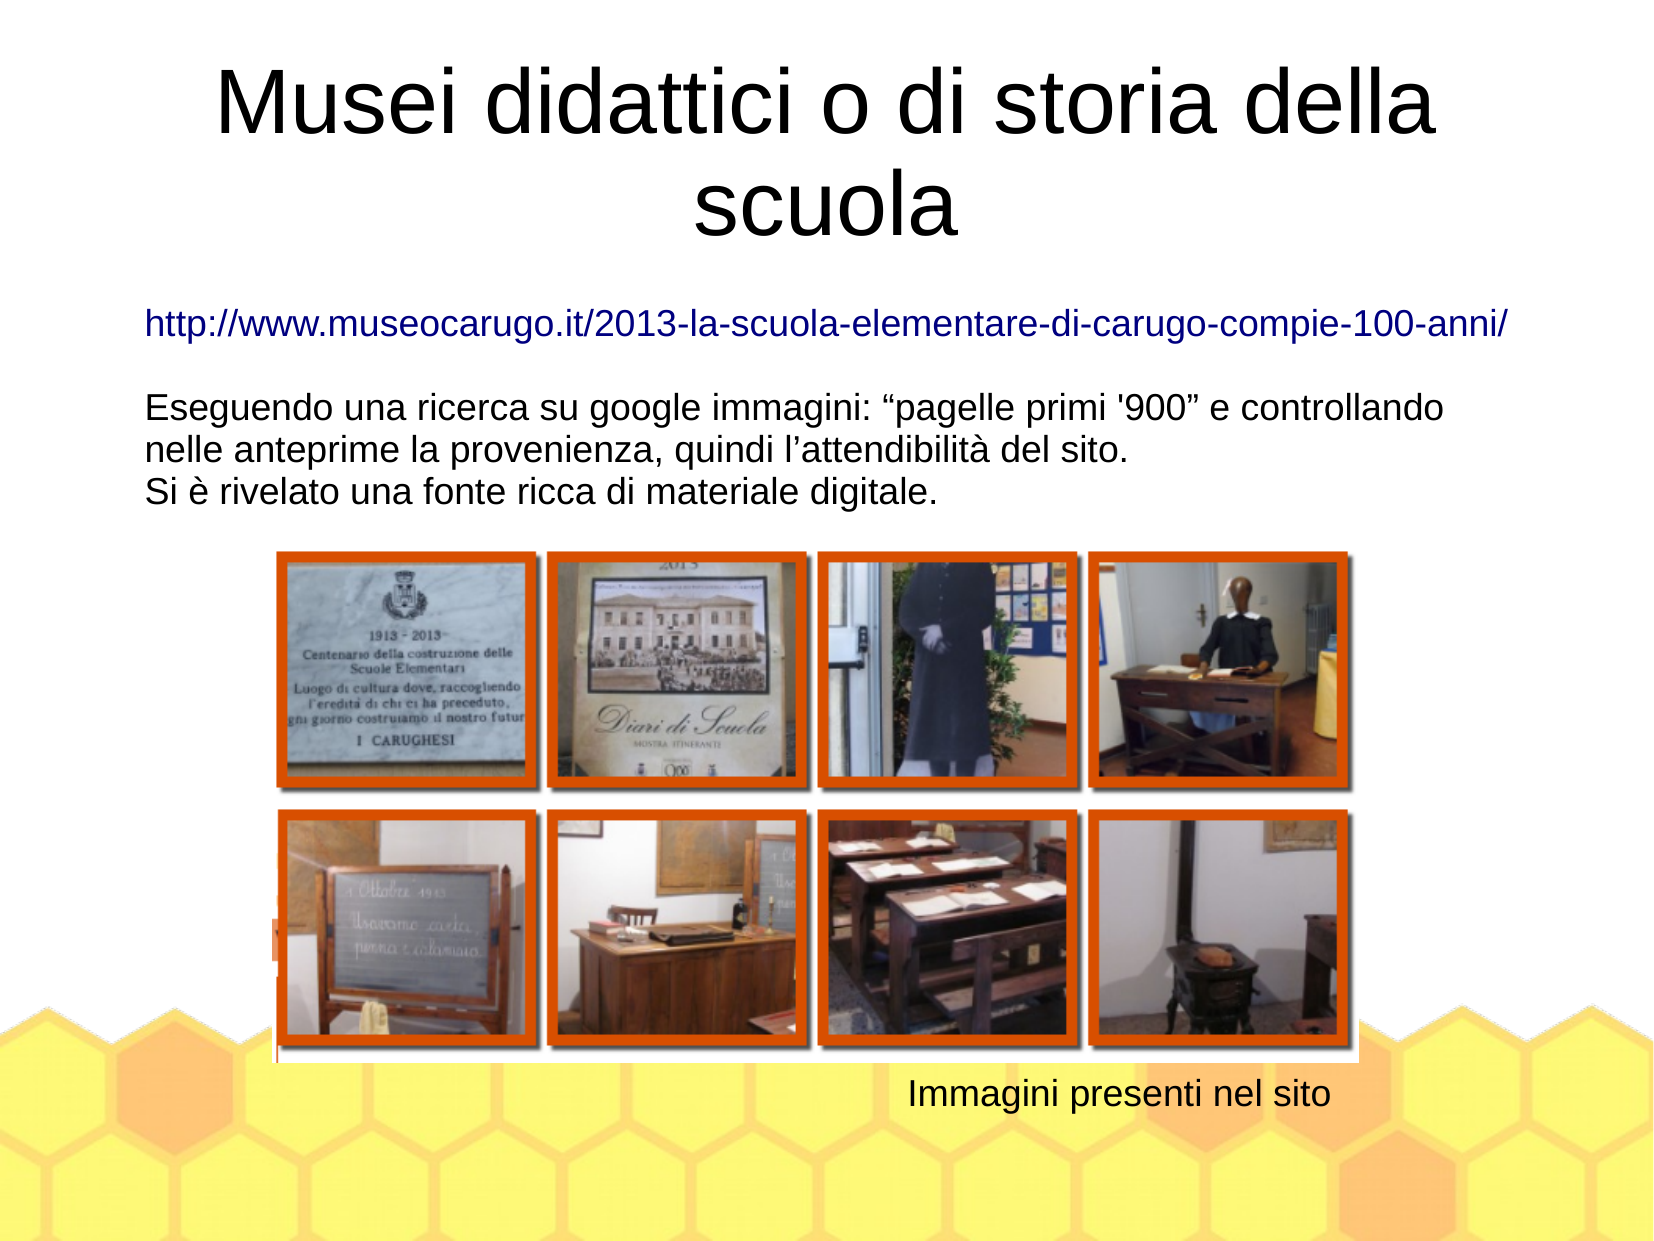

# Musei didattici o di storia della scuola
http://www.museocarugo.it/2013-la-scuola-elementare-di-carugo-compie-100-anni/
Eseguendo una ricerca su google immagini: “pagelle primi '900” e controllando nelle anteprime la provenienza, quindi l’attendibilità del sito.
Si è rivelato una fonte ricca di materiale digitale.
Immagini presenti nel sito